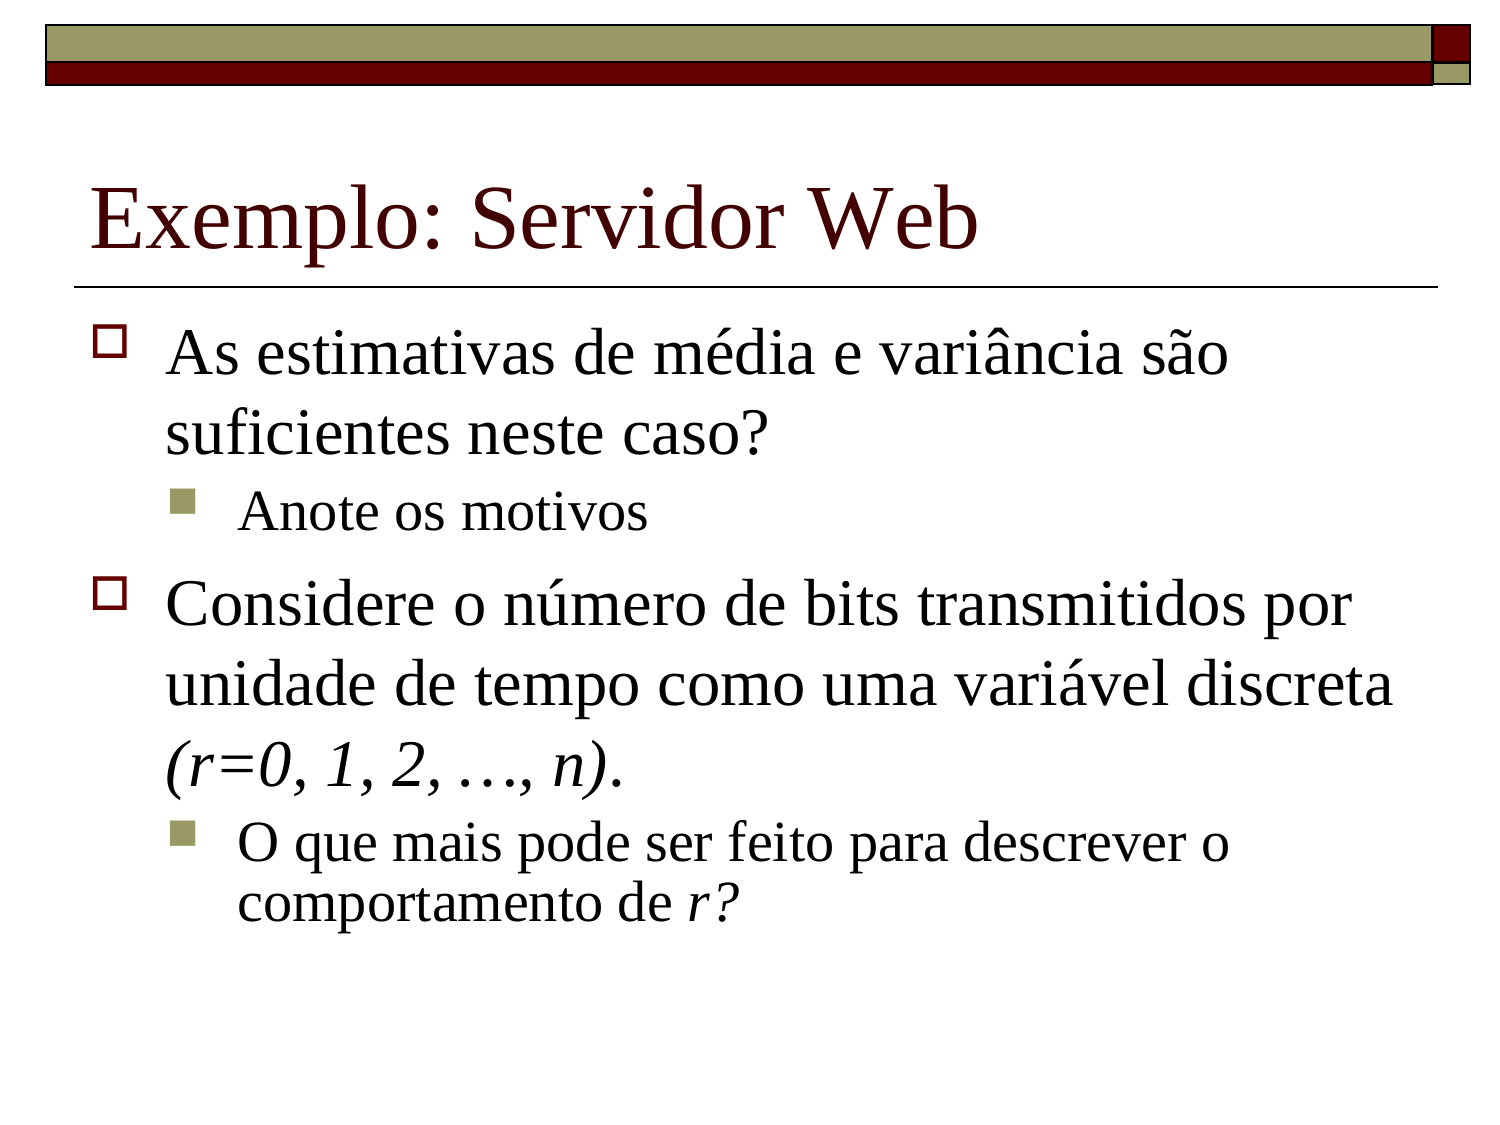

# Exemplo: Servidor Web
As estimativas de média e variância são suficientes neste caso?
Anote os motivos
Considere o número de bits transmitidos por unidade de tempo como uma variável discreta (r=0, 1, 2, …, n).
O que mais pode ser feito para descrever o comportamento de r?